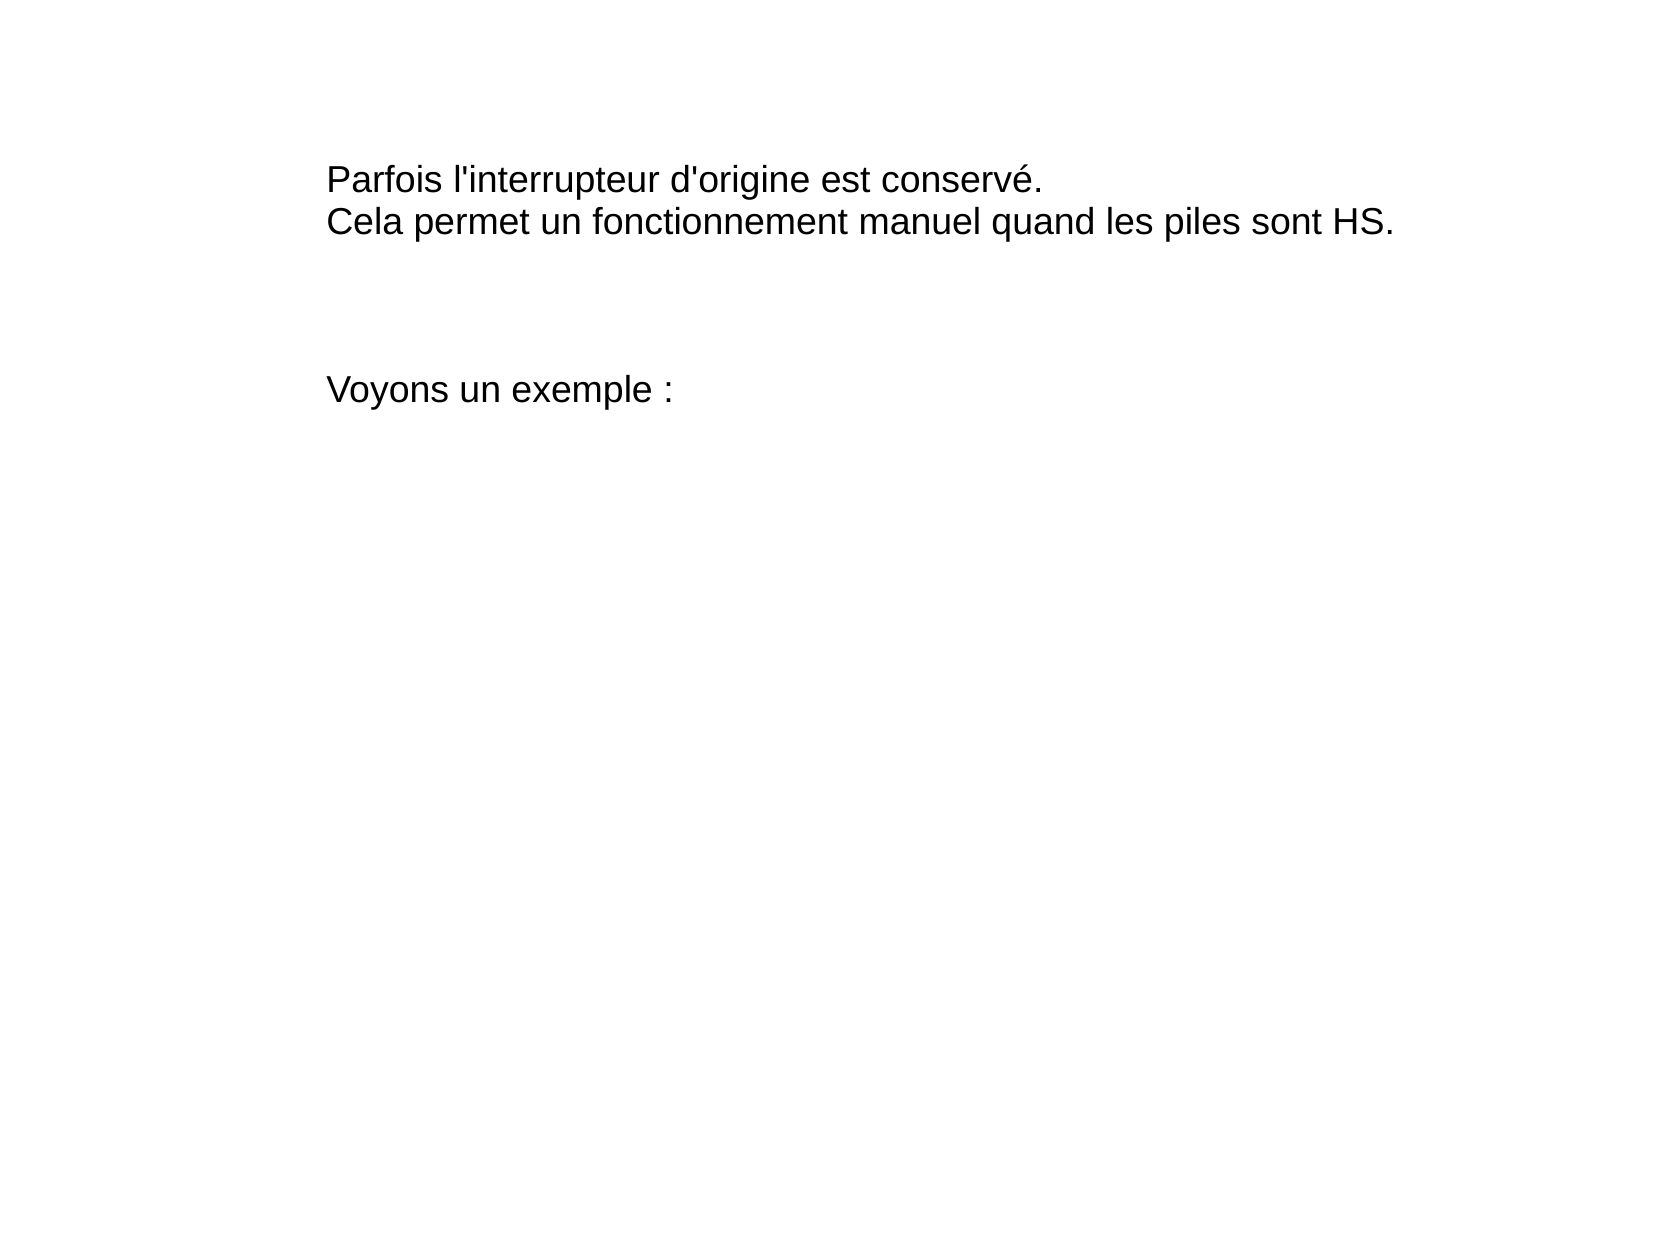

Parfois l'interrupteur d'origine est conservé.
Cela permet un fonctionnement manuel quand les piles sont HS.
Voyons un exemple :